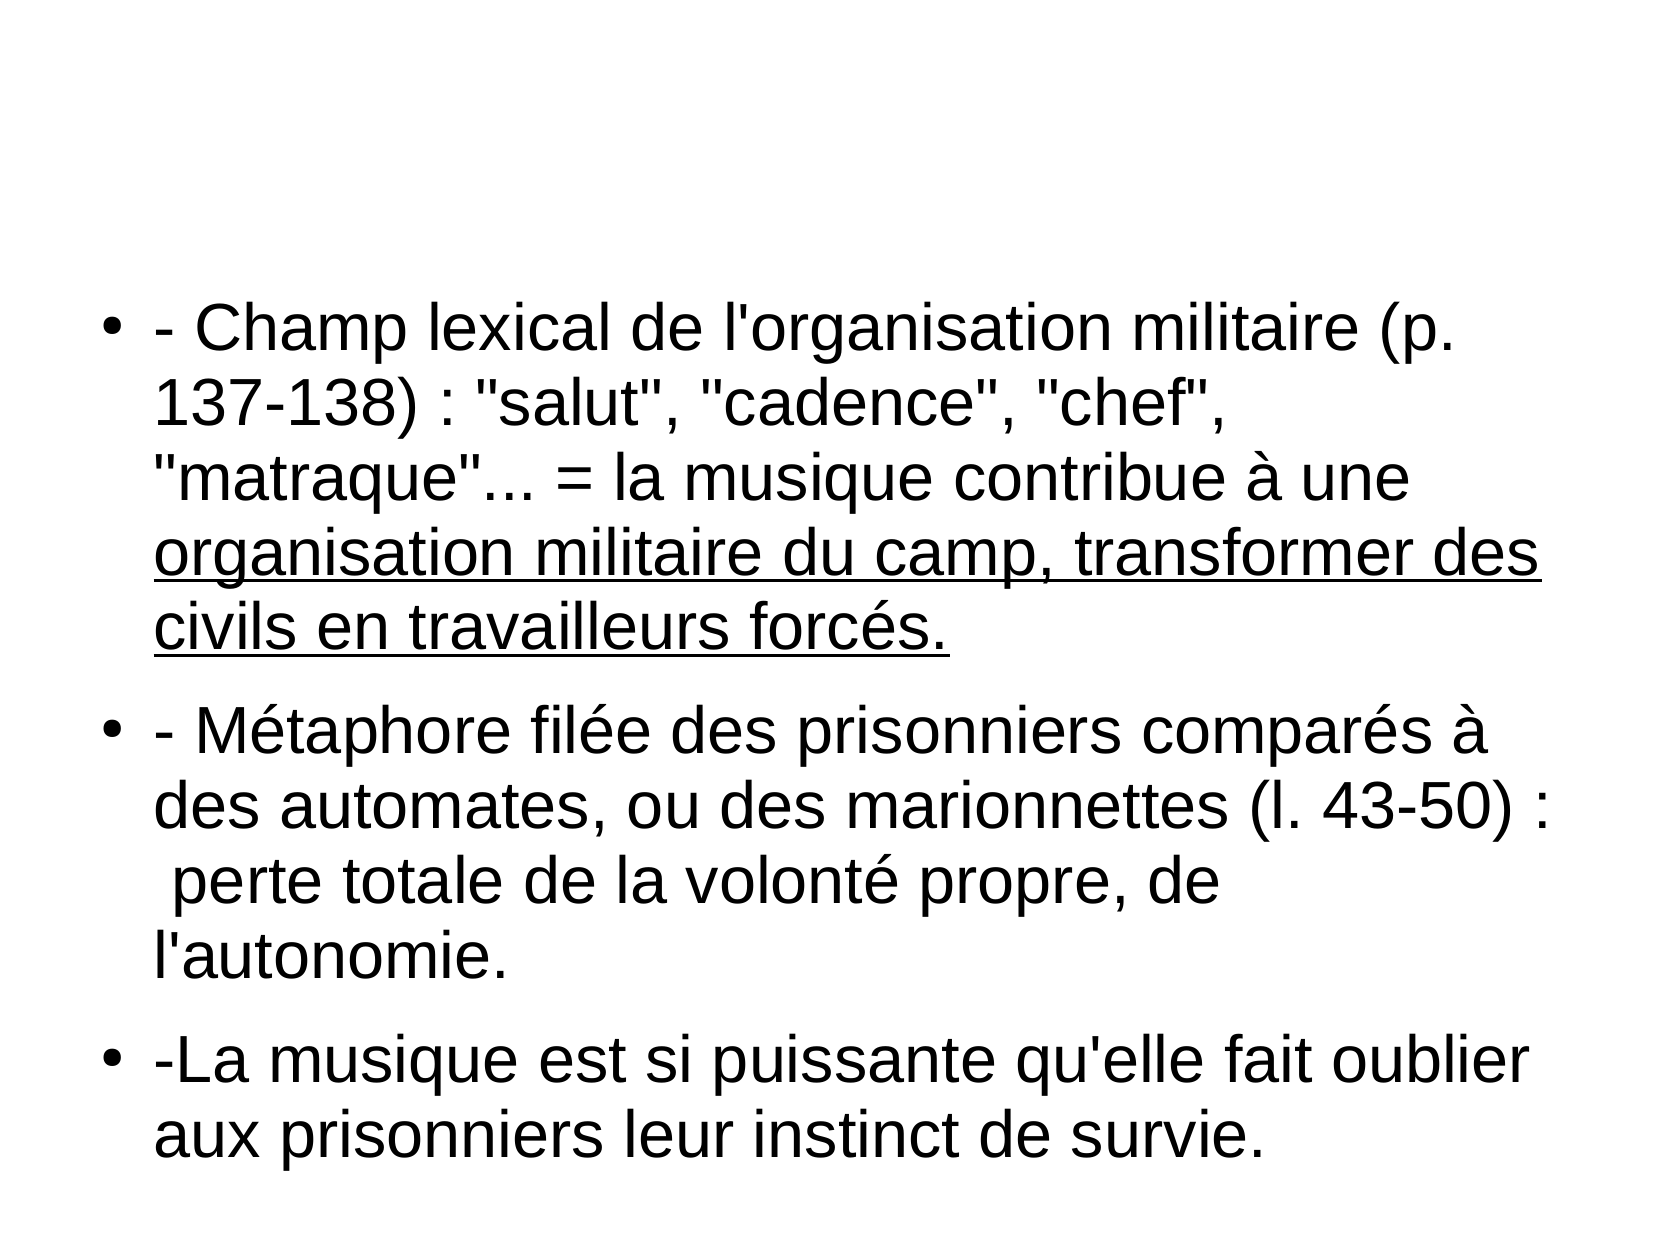

#
- Champ lexical de l'organisation militaire (p. 137-138) : "salut", "cadence", "chef", "matraque"... = la musique contribue à une organisation militaire du camp, transformer des civils en travailleurs forcés.
- Métaphore filée des prisonniers comparés à des automates, ou des marionnettes (l. 43-50) : perte totale de la volonté propre, de l'autonomie.
-La musique est si puissante qu'elle fait oublier aux prisonniers leur instinct de survie.